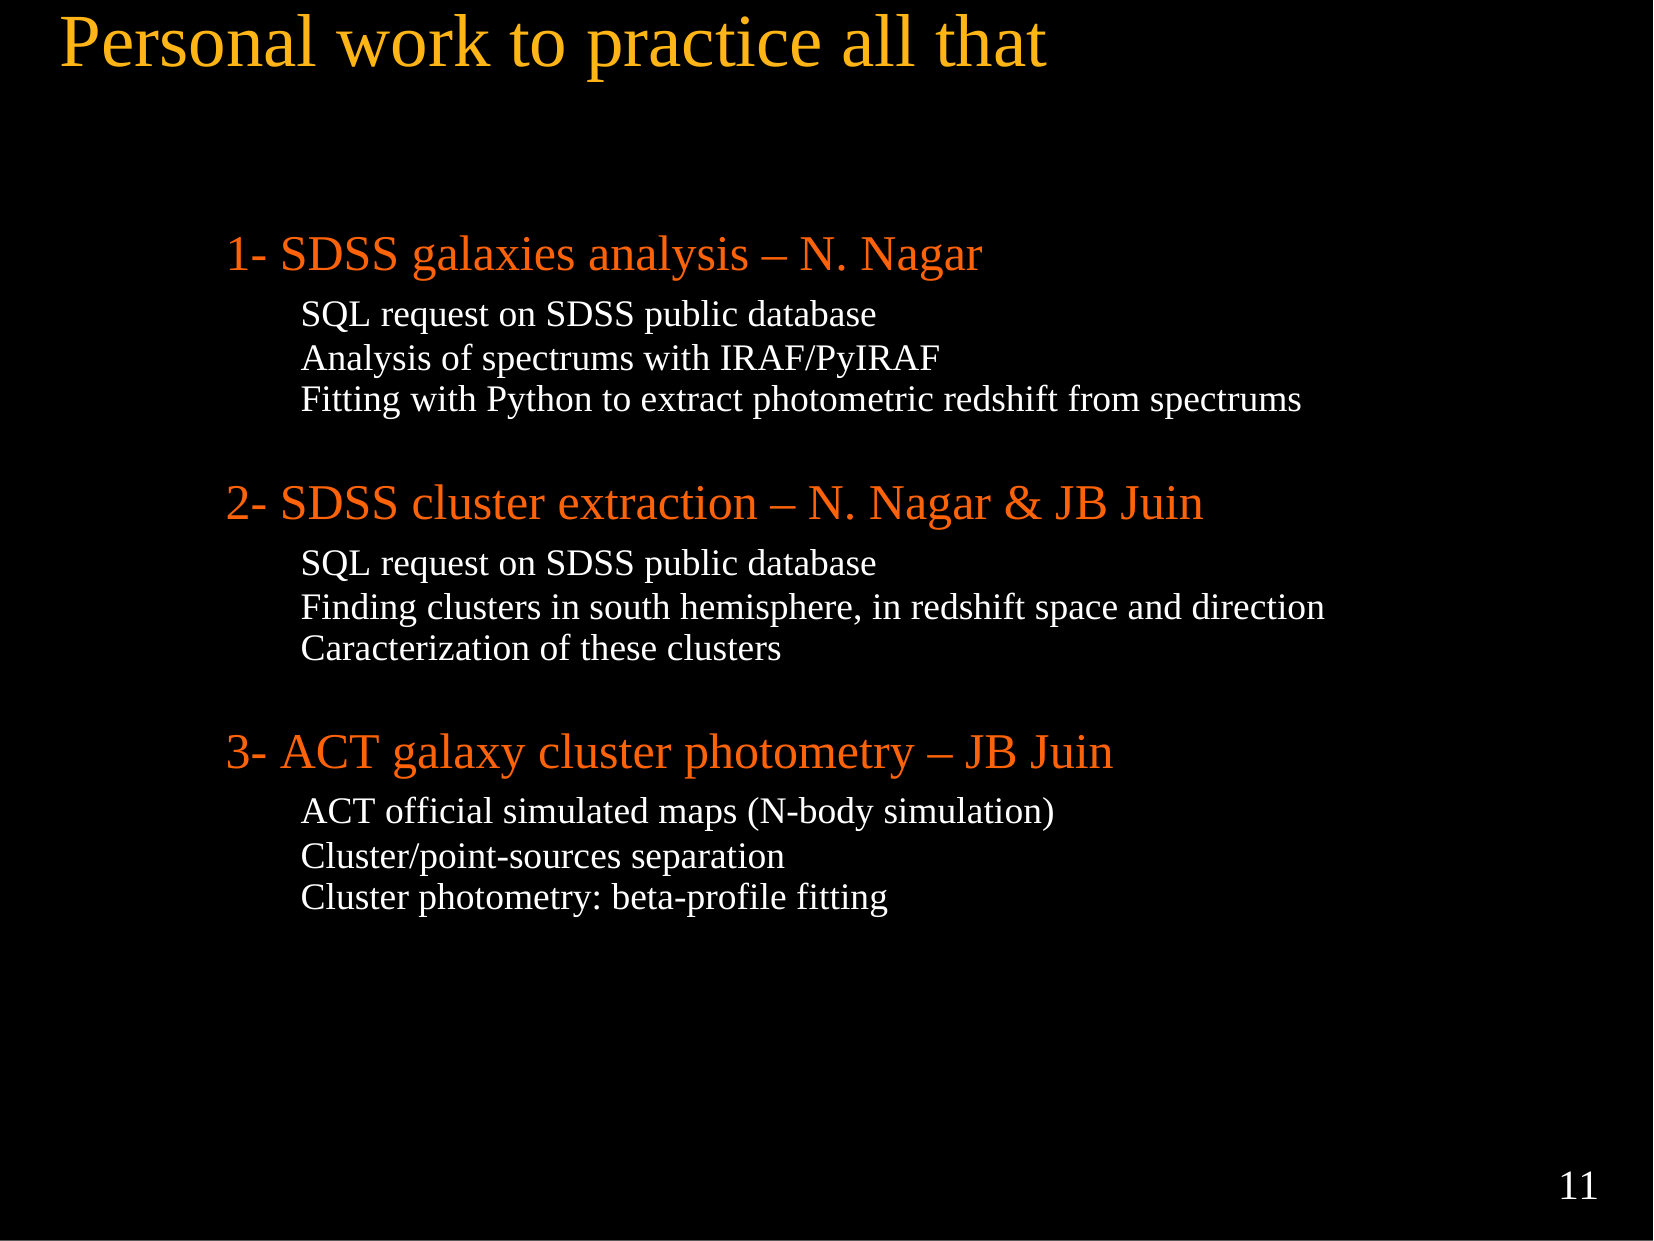

Personal work to practice all that
1- SDSS galaxies analysis – N. Nagar
	SQL request on SDSS public database
	Analysis of spectrums with IRAF/PyIRAF
	Fitting with Python to extract photometric redshift from spectrums
2- SDSS cluster extraction – N. Nagar & JB Juin
	SQL request on SDSS public database
	Finding clusters in south hemisphere, in redshift space and direction
	Caracterization of these clusters
3- ACT galaxy cluster photometry – JB Juin
	ACT official simulated maps (N-body simulation)
	Cluster/point-sources separation
	Cluster photometry: beta-profile fitting